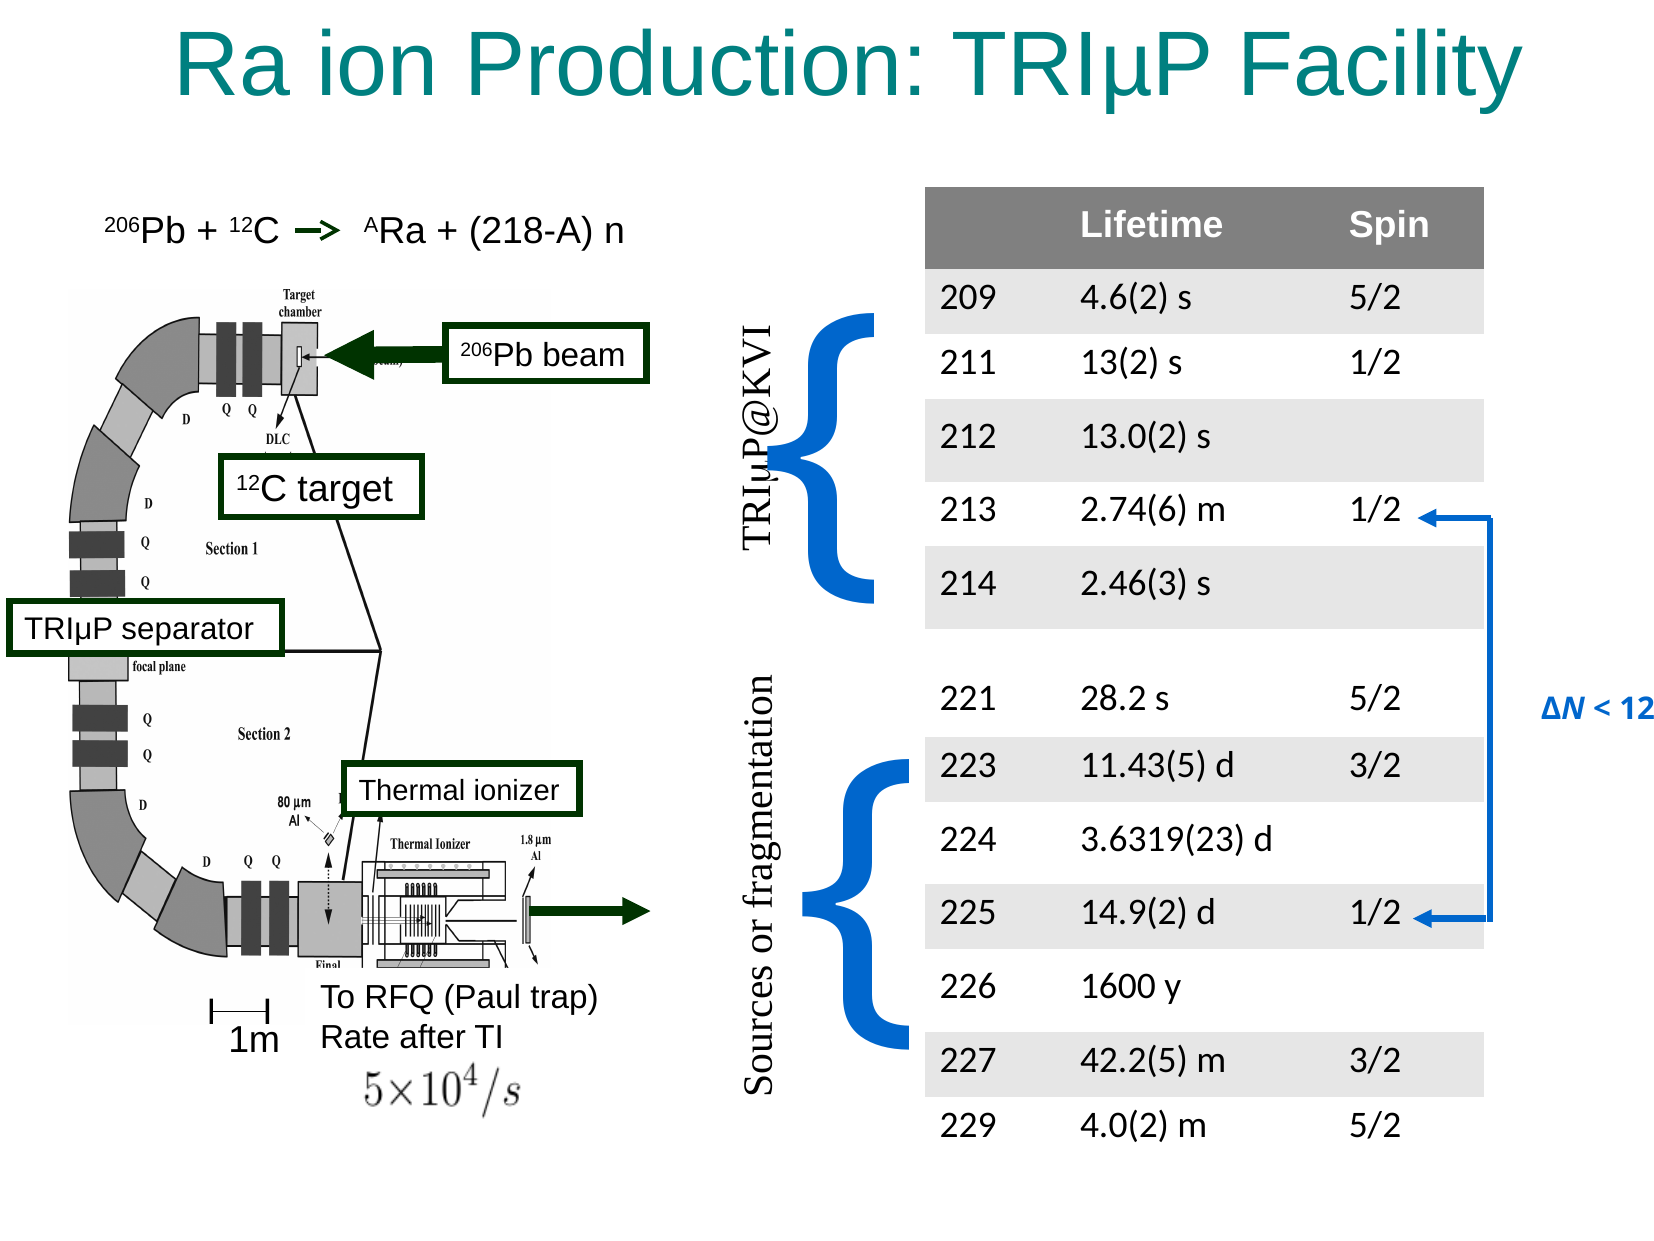

# Ra ion Production: TRIµP Facility
| | Lifetime | Spin |
| --- | --- | --- |
| 209 | 4.6(2) s | 5/2 |
| 211 | 13(2) s | 1/2 |
| 212 | 13.0(2) s | |
| 213 | 2.74(6) m | 1/2 |
| 214 | 2.46(3) s | |
| 221 | 28.2 s | 5/2 |
| 223 | 11.43(5) d | 3/2 |
| 224 | 3.6319(23) d | |
| 225 | 14.9(2) d | 1/2 |
| 226 | 1600 y | |
| 227 | 42.2(5) m | 3/2 |
| 229 | 4.0(2) m | 5/2 |
206Pb + 12C ARa + (218-A) n
{
206Pb beam
TRImP@KVI
12C target
Systematic checks
On number of nuclei
TRIμP separator
{
ΔN < 12
Thermal ionizer
Sources or fragmentation
To RFQ (Paul trap)
Rate after TI
1m